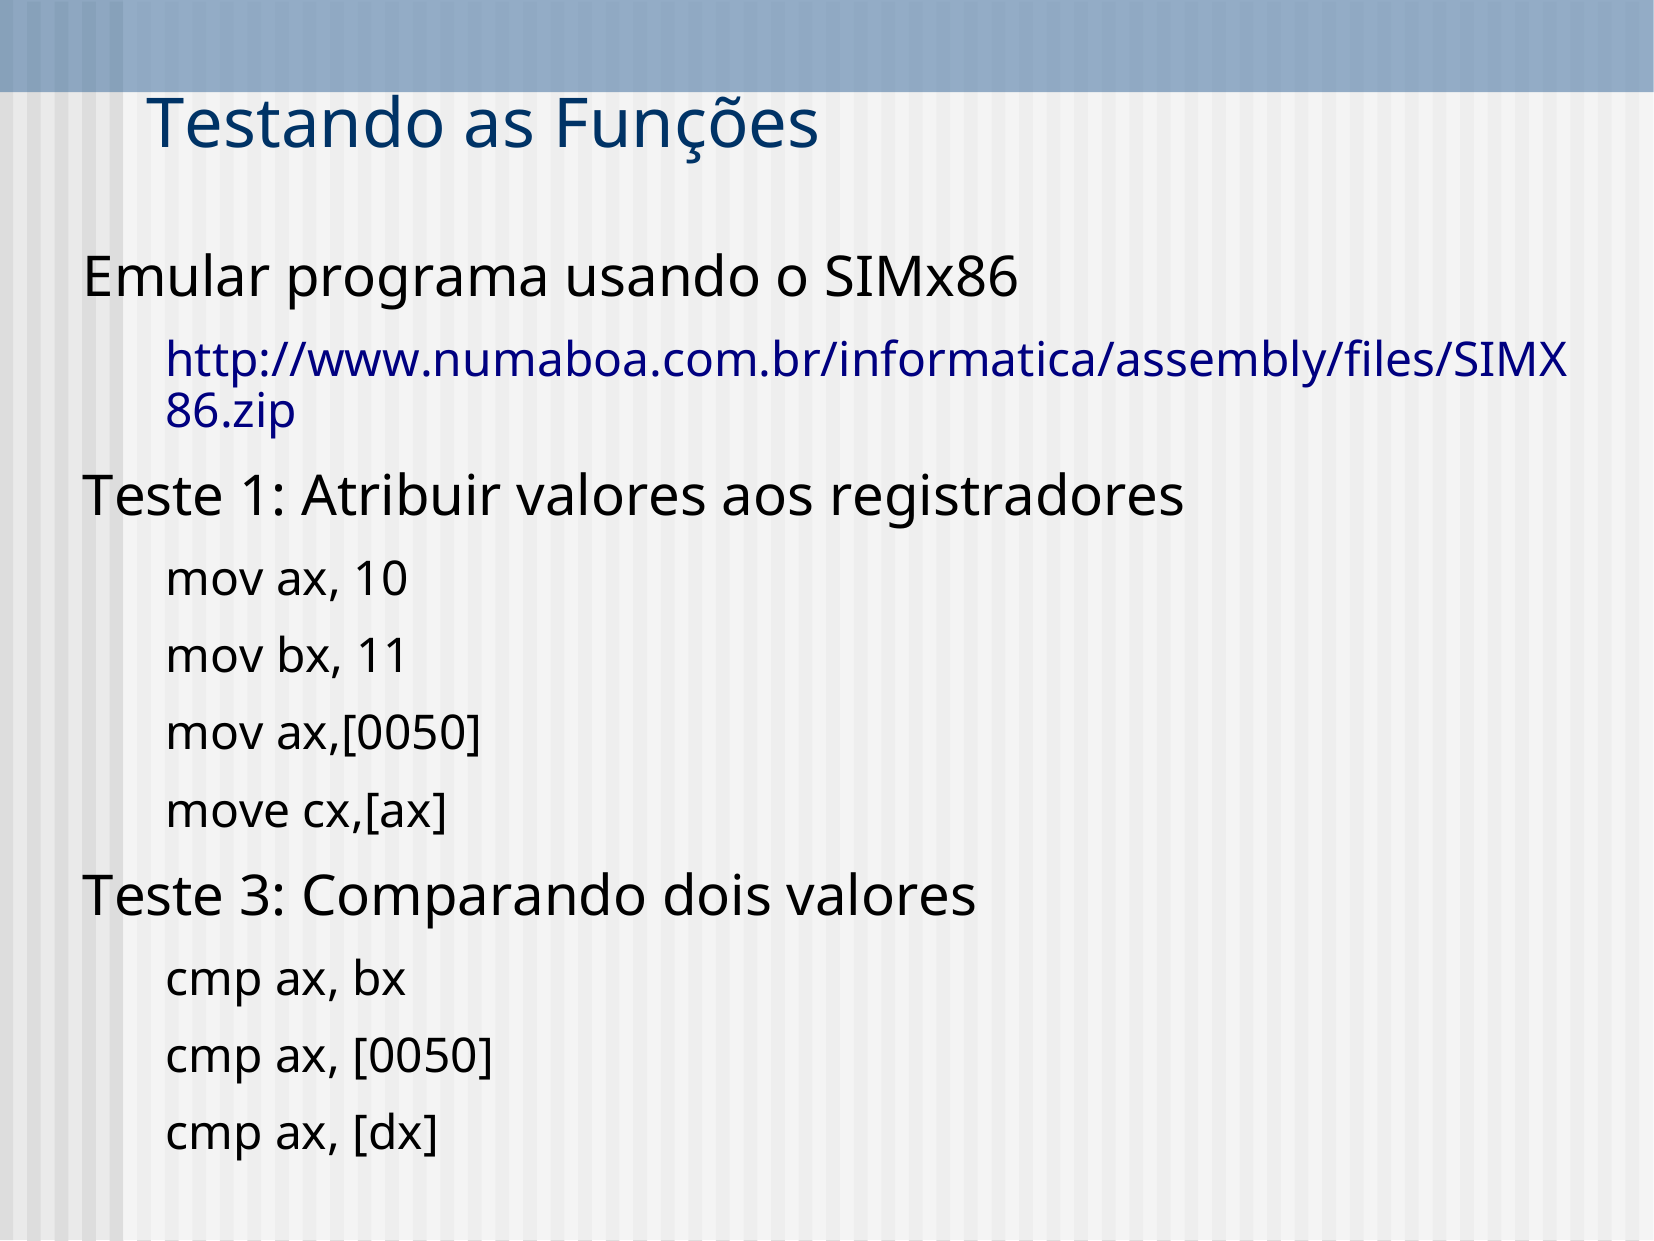

# Testando as Funções
Emular programa usando o SIMx86
http://www.numaboa.com.br/informatica/assembly/files/SIMX86.zip
Teste 1: Atribuir valores aos registradores
mov ax, 10
mov bx, 11
mov ax,[0050]
move cx,[ax]
Teste 3: Comparando dois valores
cmp ax, bx
cmp ax, [0050]
cmp ax, [dx]